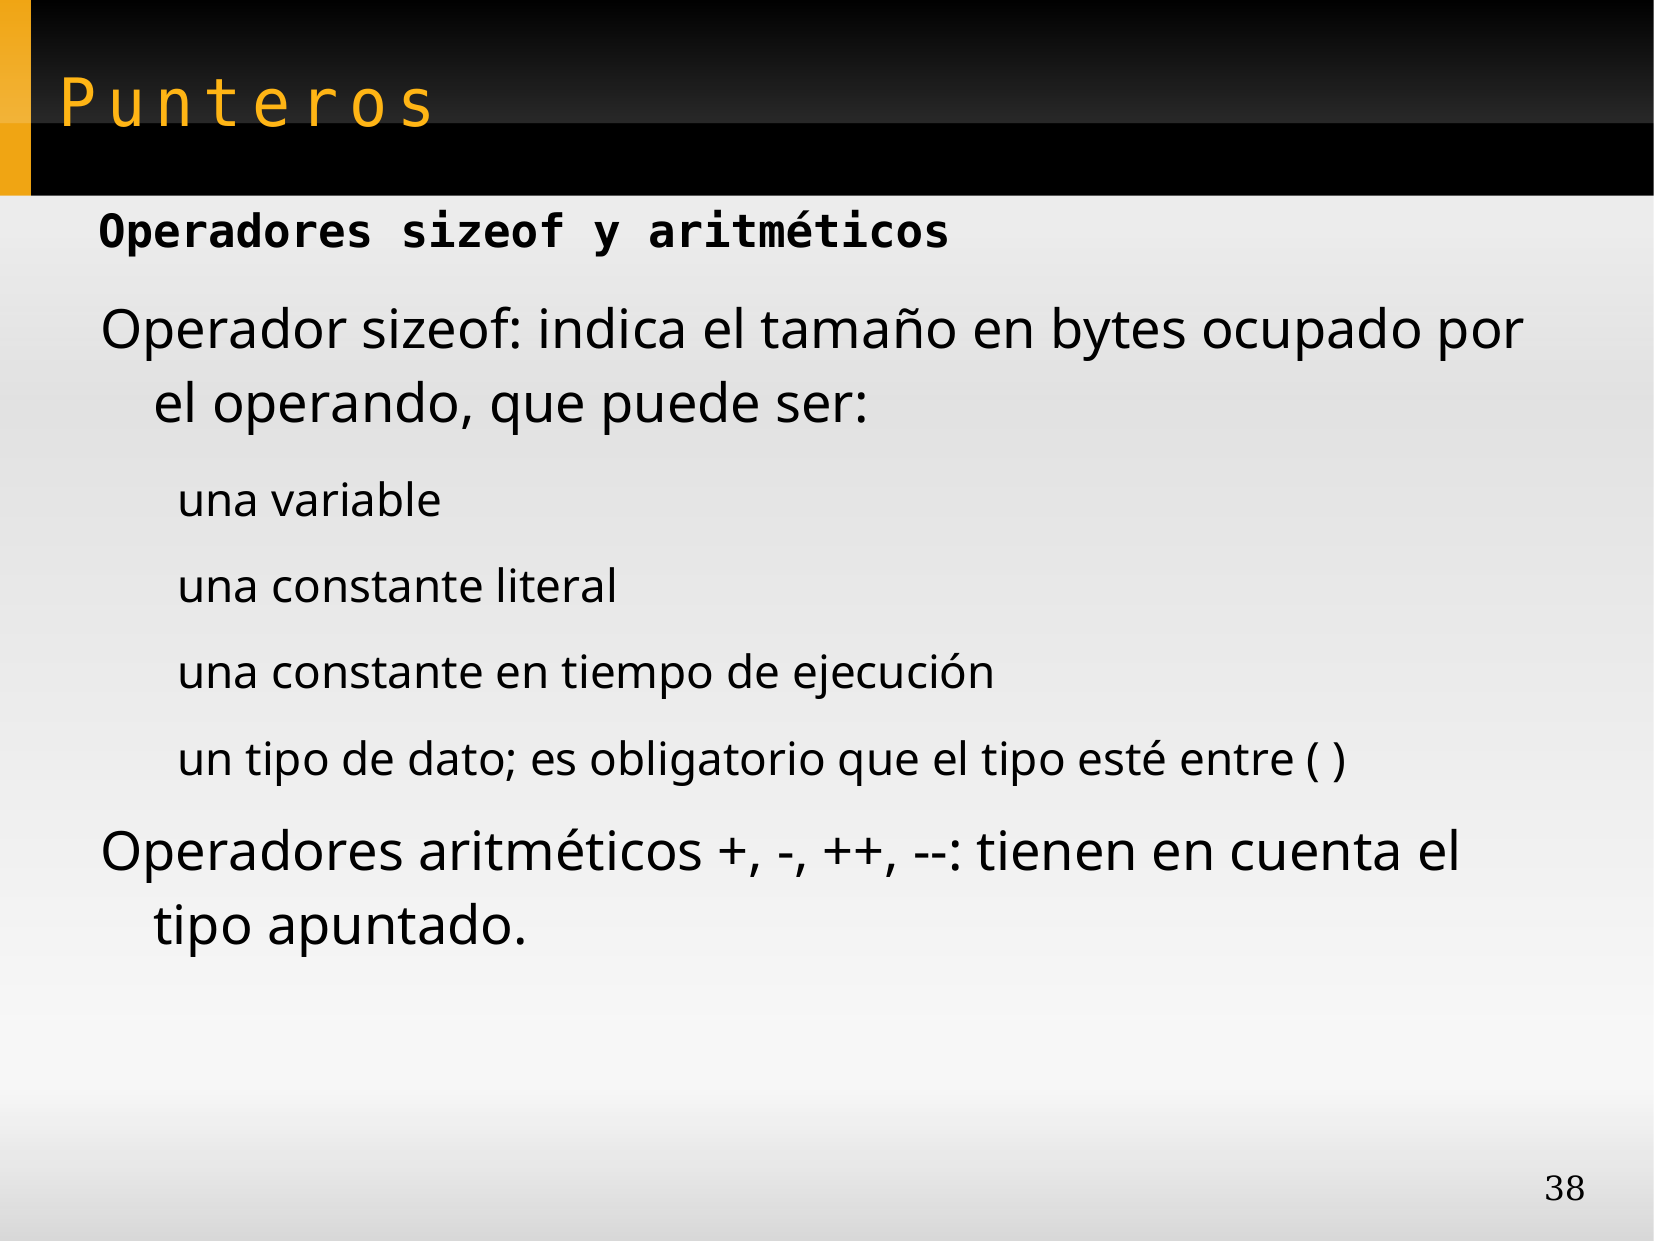

# Punteros
Operadores sizeof y aritméticos
Operador sizeof: indica el tamaño en bytes ocupado por el operando, que puede ser:
una variable
una constante literal
una constante en tiempo de ejecución
un tipo de dato; es obligatorio que el tipo esté entre ( )
Operadores aritméticos +, -, ++, --: tienen en cuenta el tipo apuntado.
38